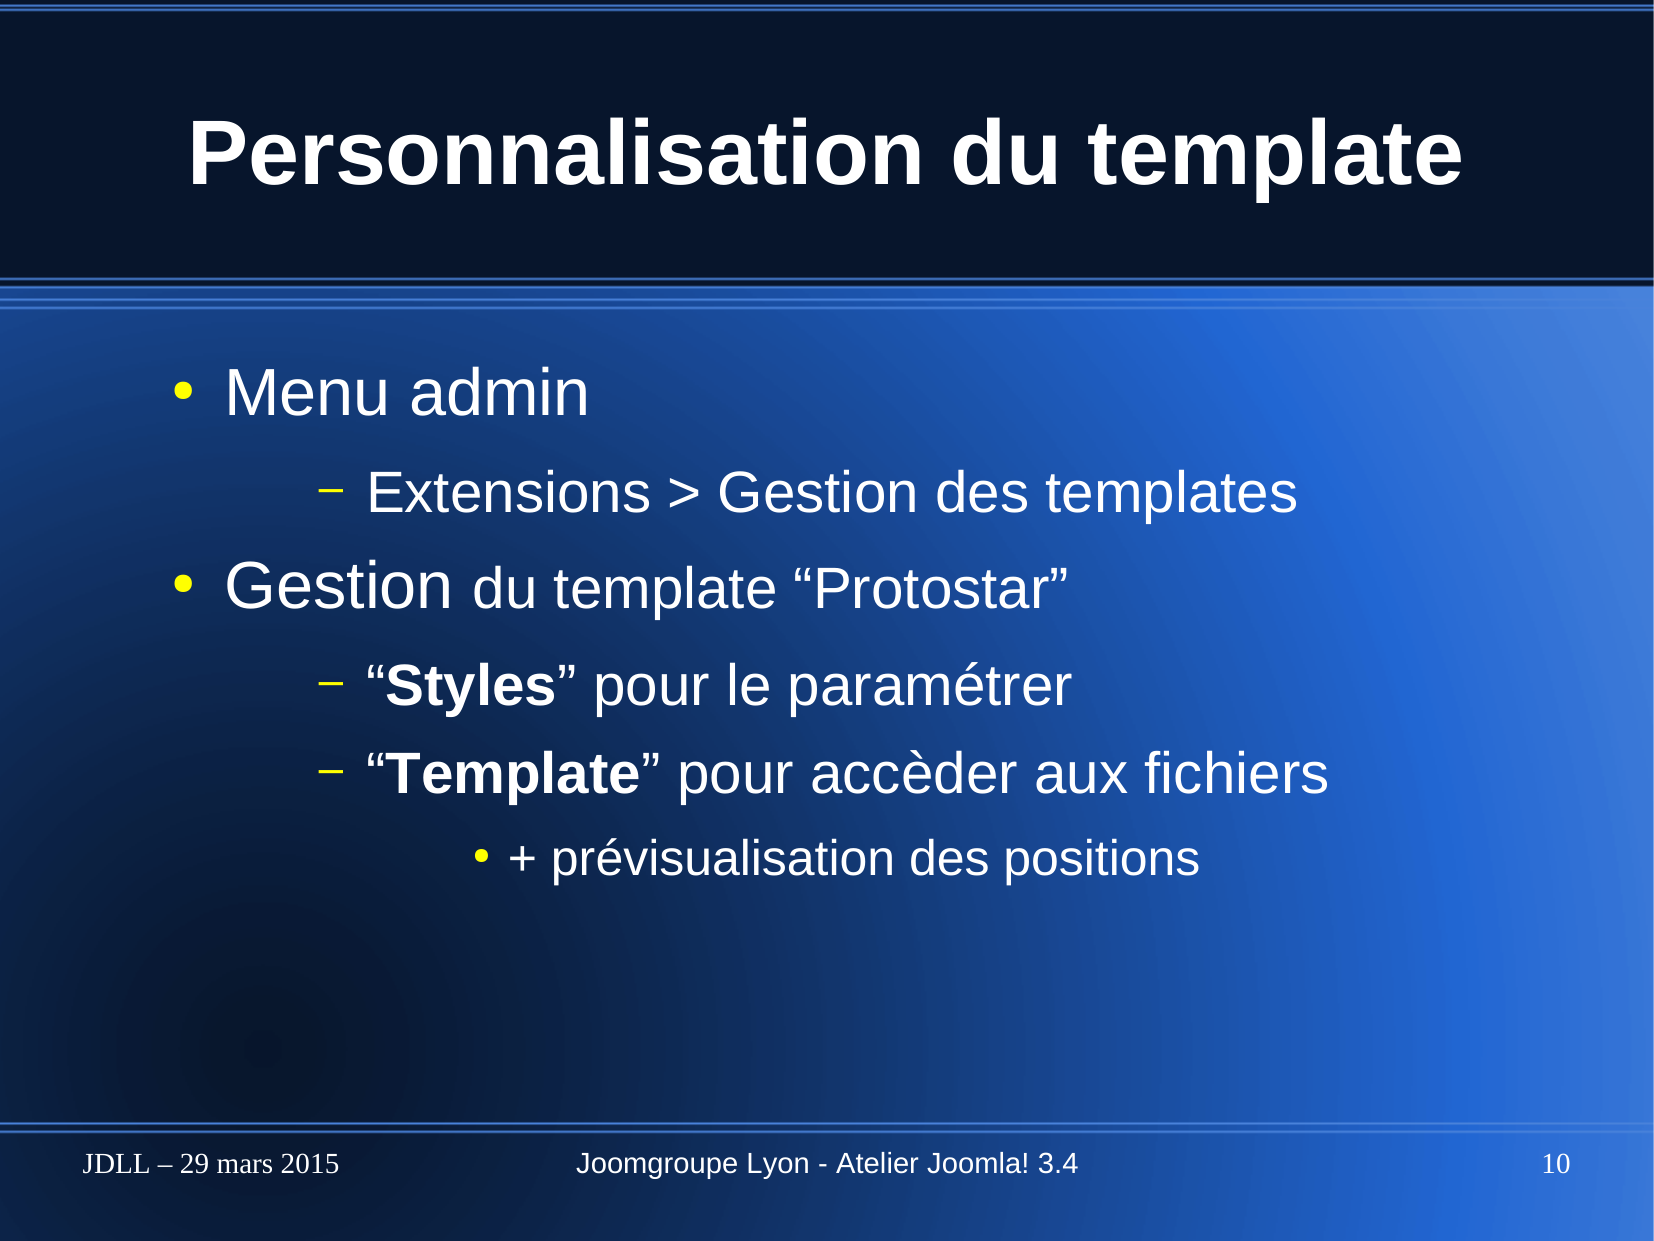

# Personnalisation du template
Menu admin
Extensions > Gestion des templates
Gestion du template “Protostar”
“Styles” pour le paramétrer
“Template” pour accèder aux fichiers
+ prévisualisation des positions
29/03/2015
Joomgroupe Lyon - Atelier Joomla! 3.4
10